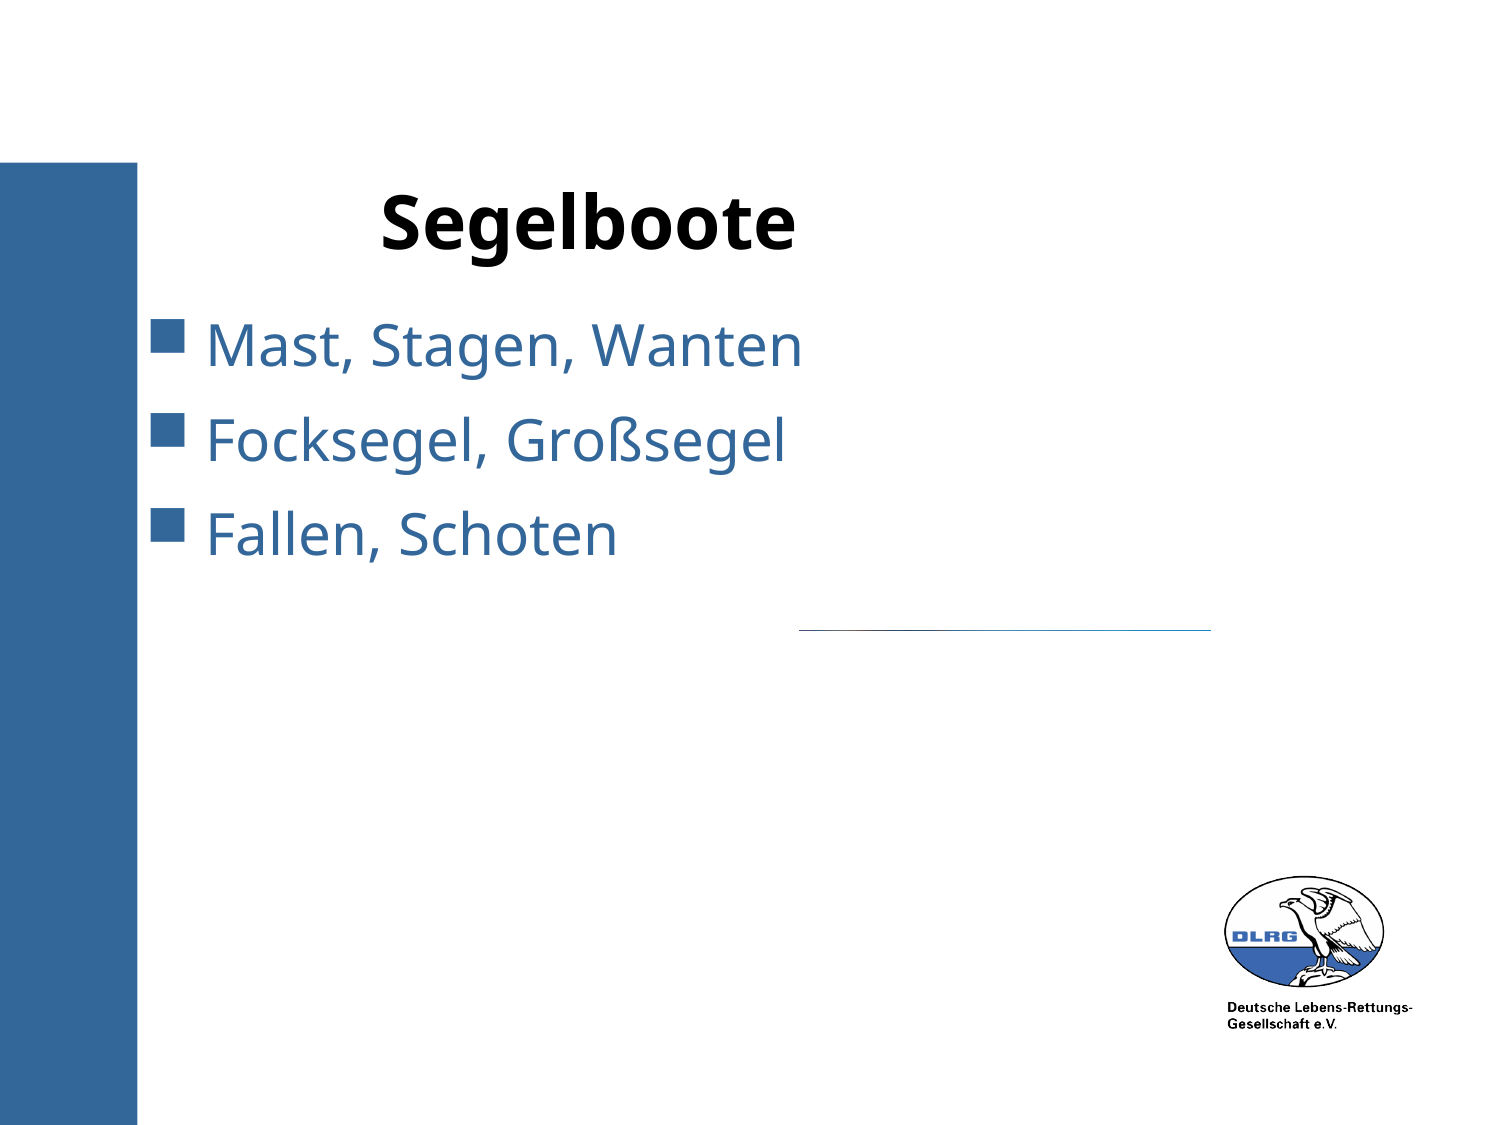

#
Segelboote
 Mast, Stagen, Wanten
 Focksegel, Großsegel
 Fallen, Schoten